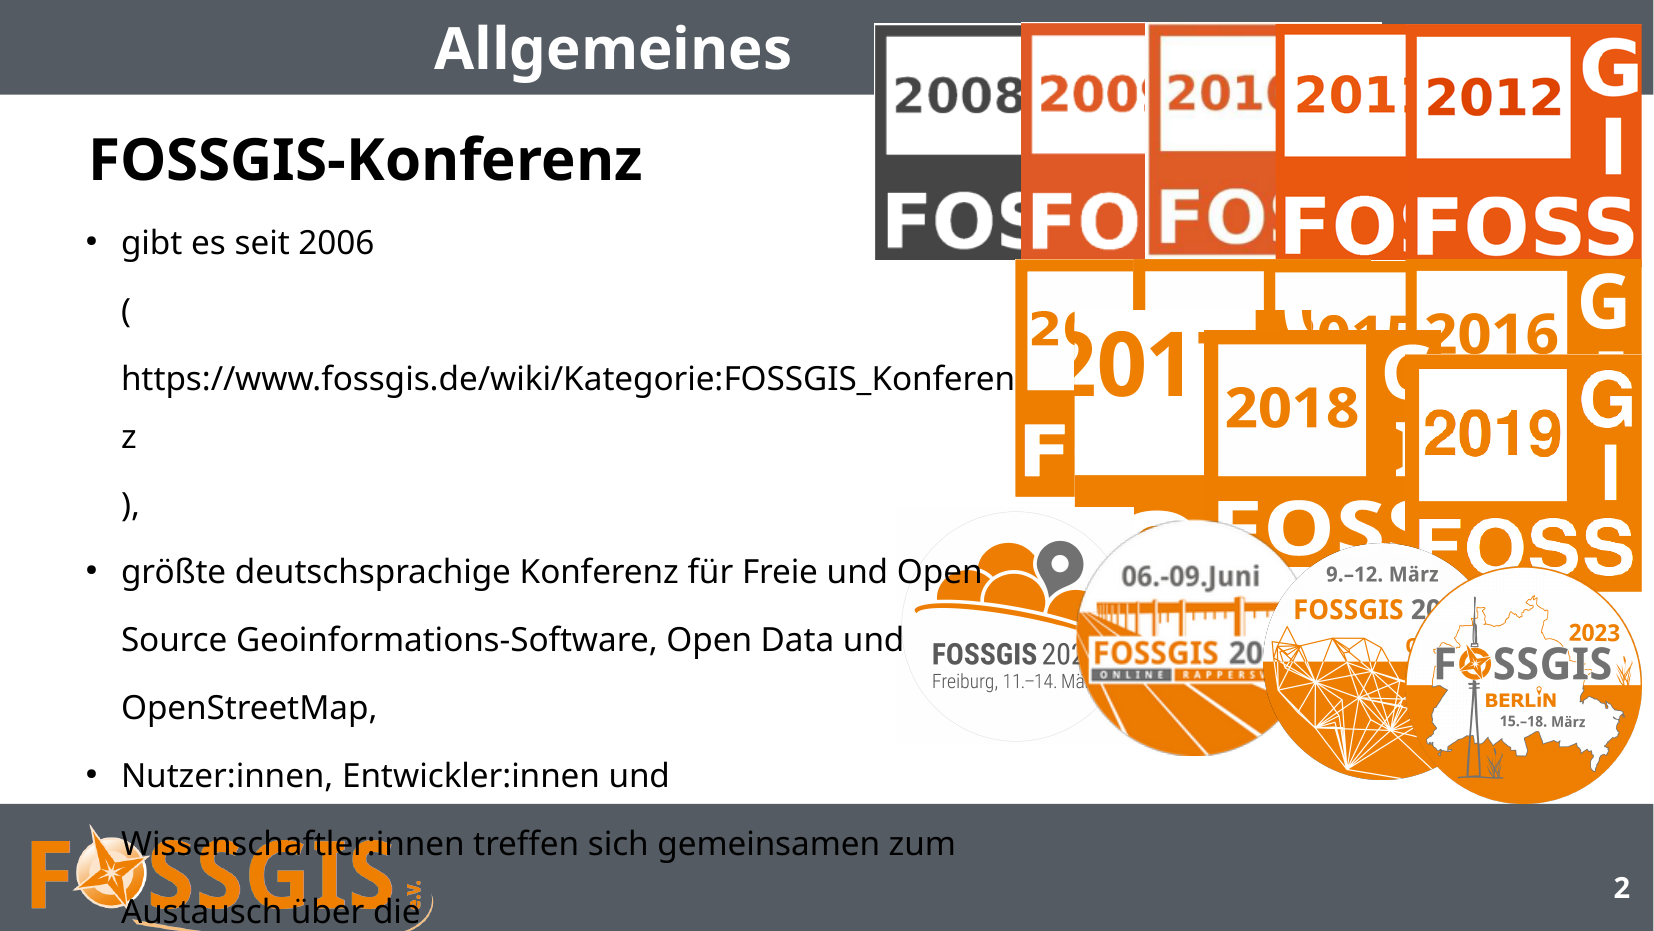

Allgemeines
FOSSGIS-Konferenz
gibt es seit 2006
(https://www.fossgis.de/wiki/Kategorie:FOSSGIS_Konferenz),
größte deutschsprachige Konferenz für Freie und Open Source Geoinformations-Software, Open Data und OpenStreetMap,
Nutzer:innen, Entwickler:innen und Wissenschaftler:innen treffen sich gemeinsamen zum Austausch über die
neuesten Trends und Features.
Die Konferenz ist nicht gewinnorientiert und wird überwiegend durch ehrenamtliches Engagement getragen.
#